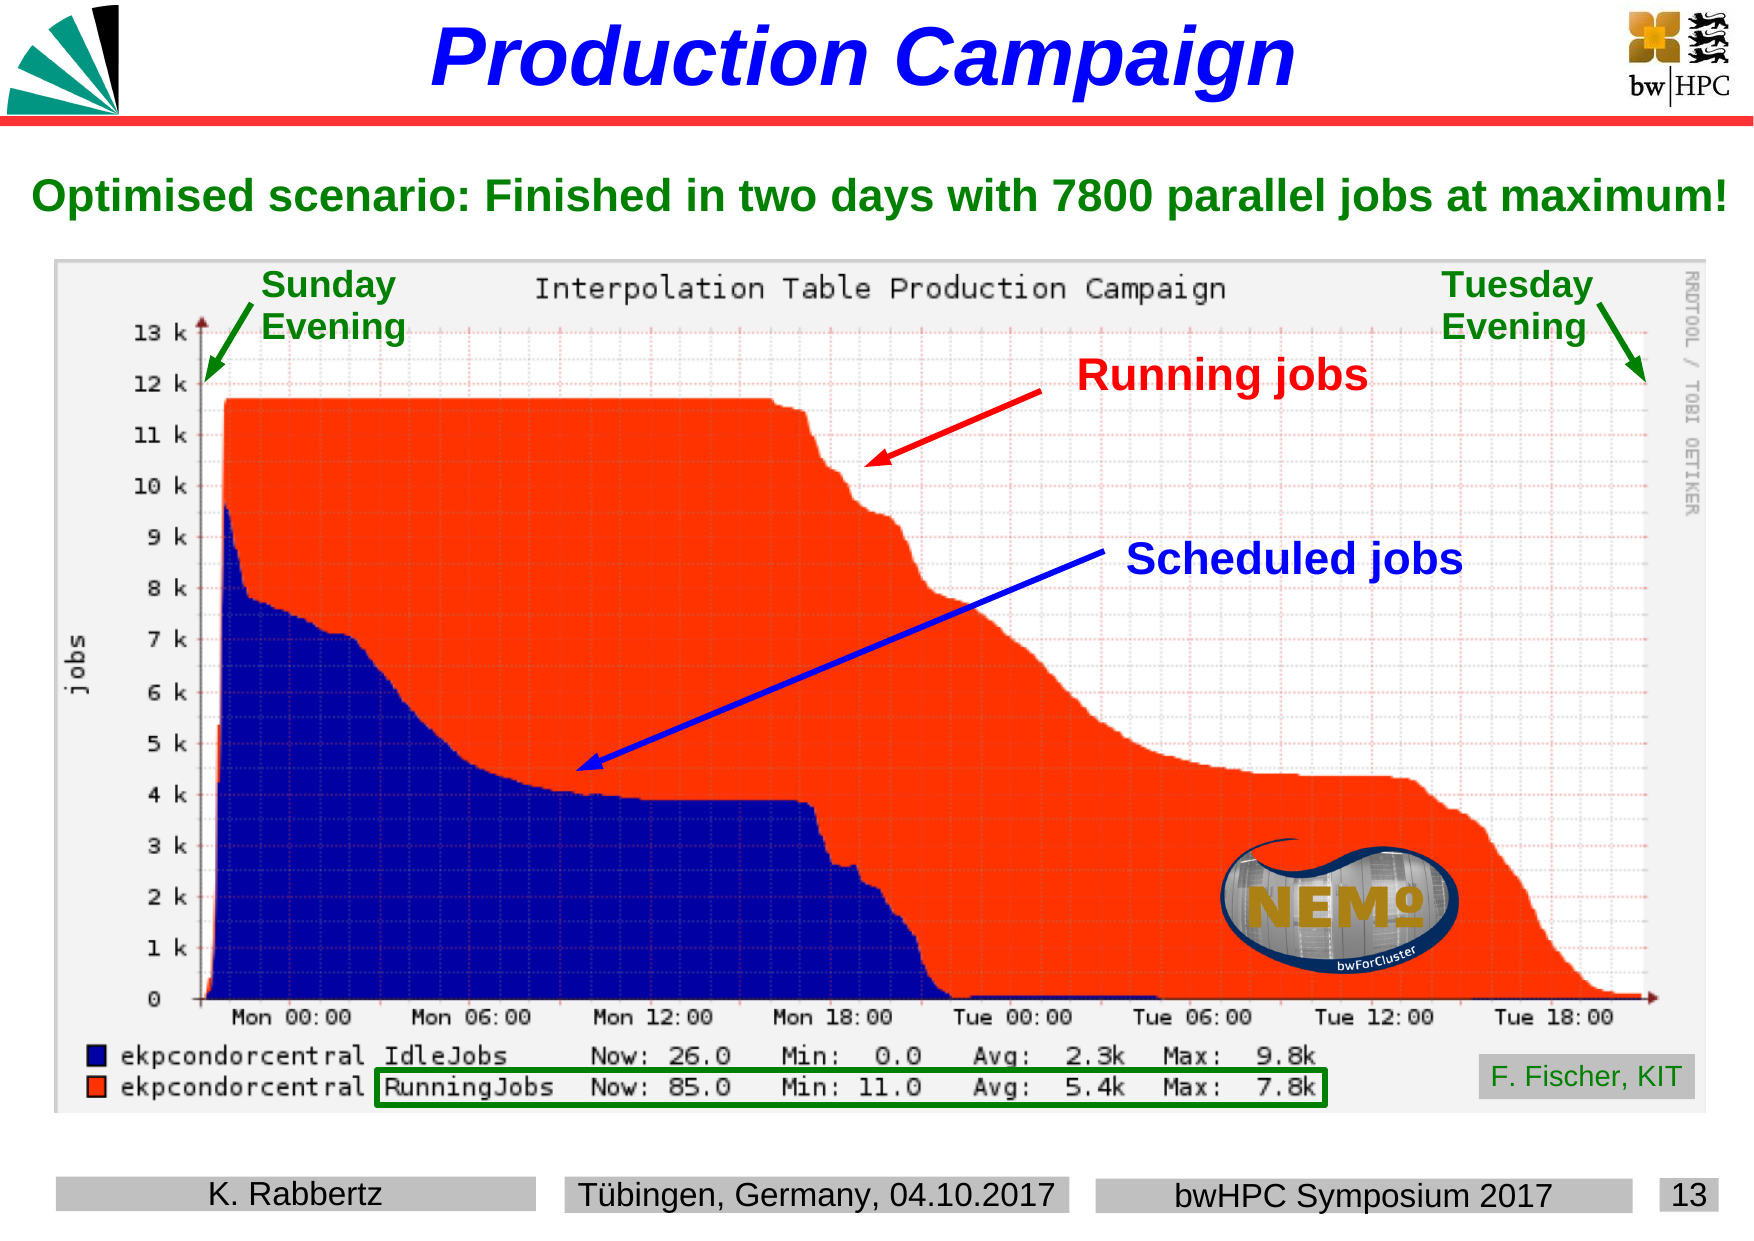

# Production Campaign
Optimised scenario: Finished in two days with 7800 parallel jobs at maximum!
Sunday
Evening
Tuesday
Evening
Running jobs
Scheduled jobs
F. Fischer, KIT